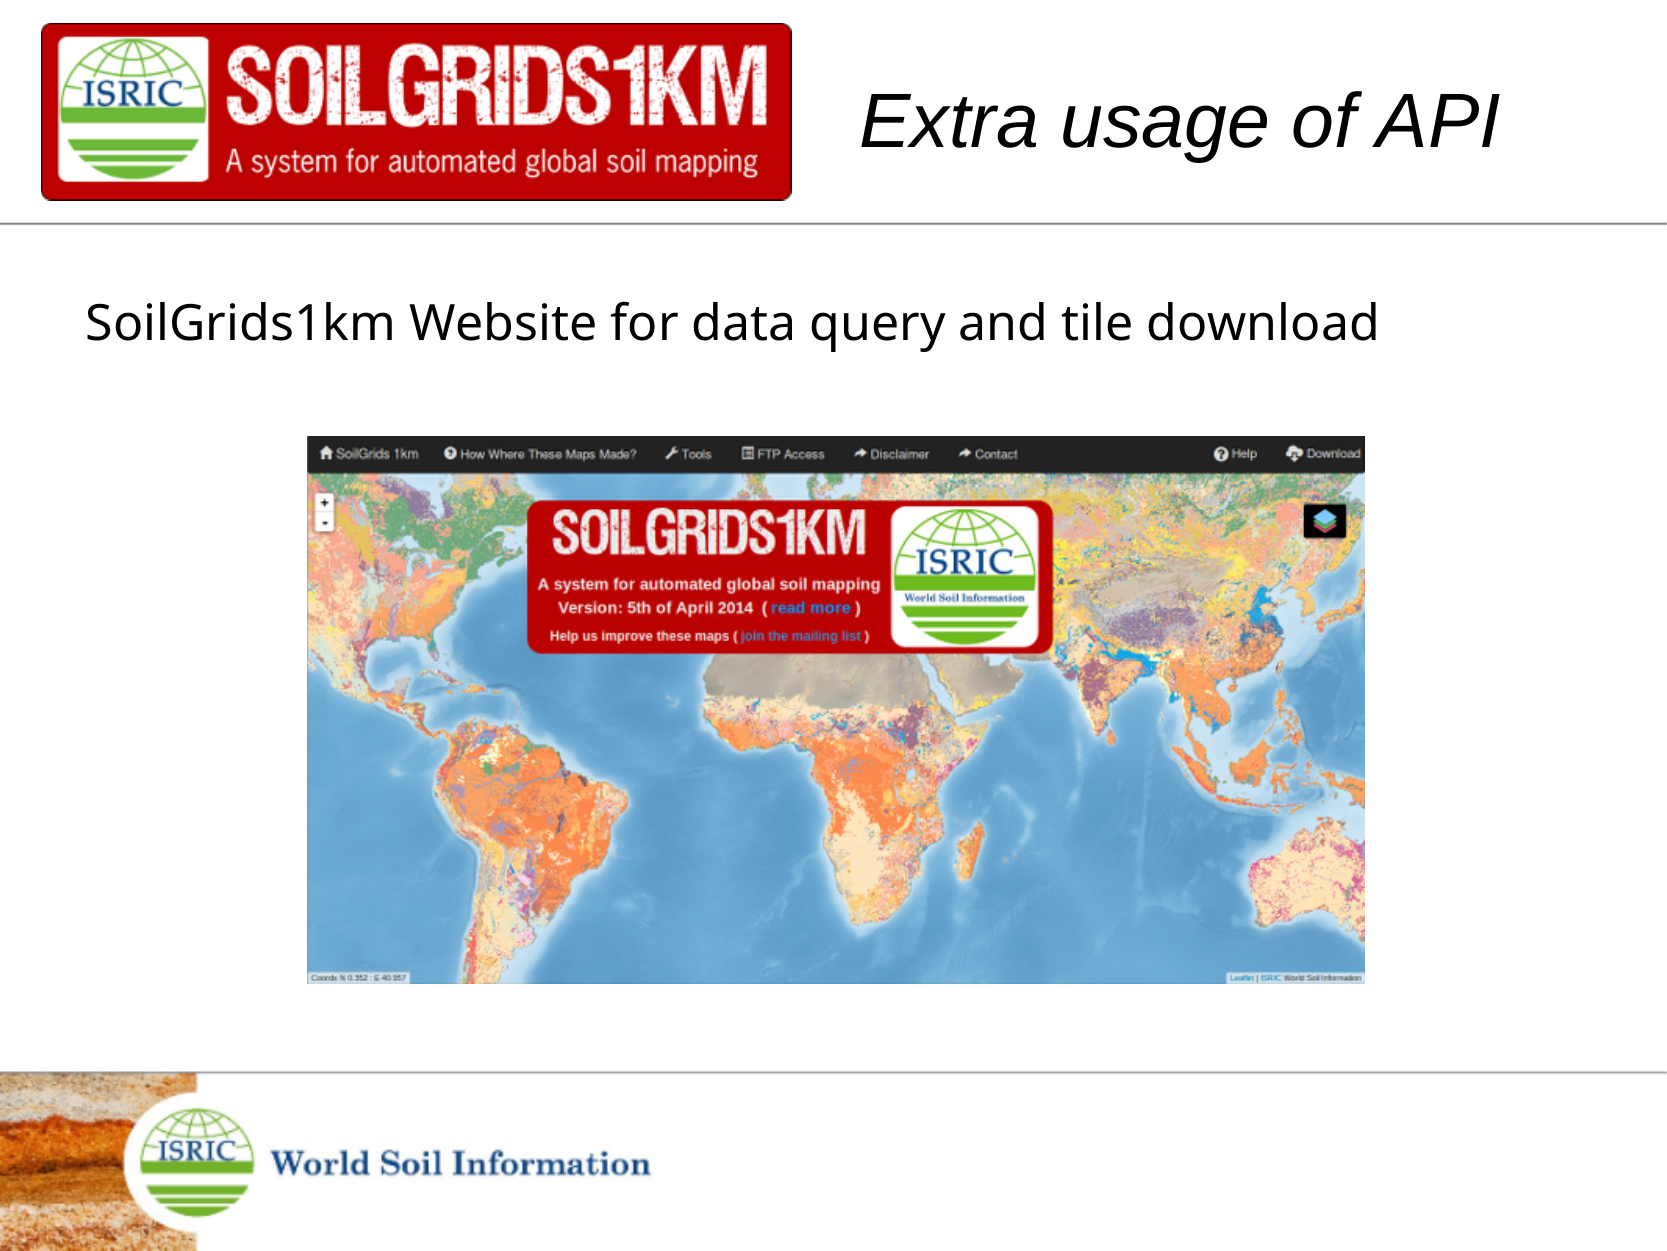

Extra usage of API
SoilGrids1km Website for data query and tile download
#